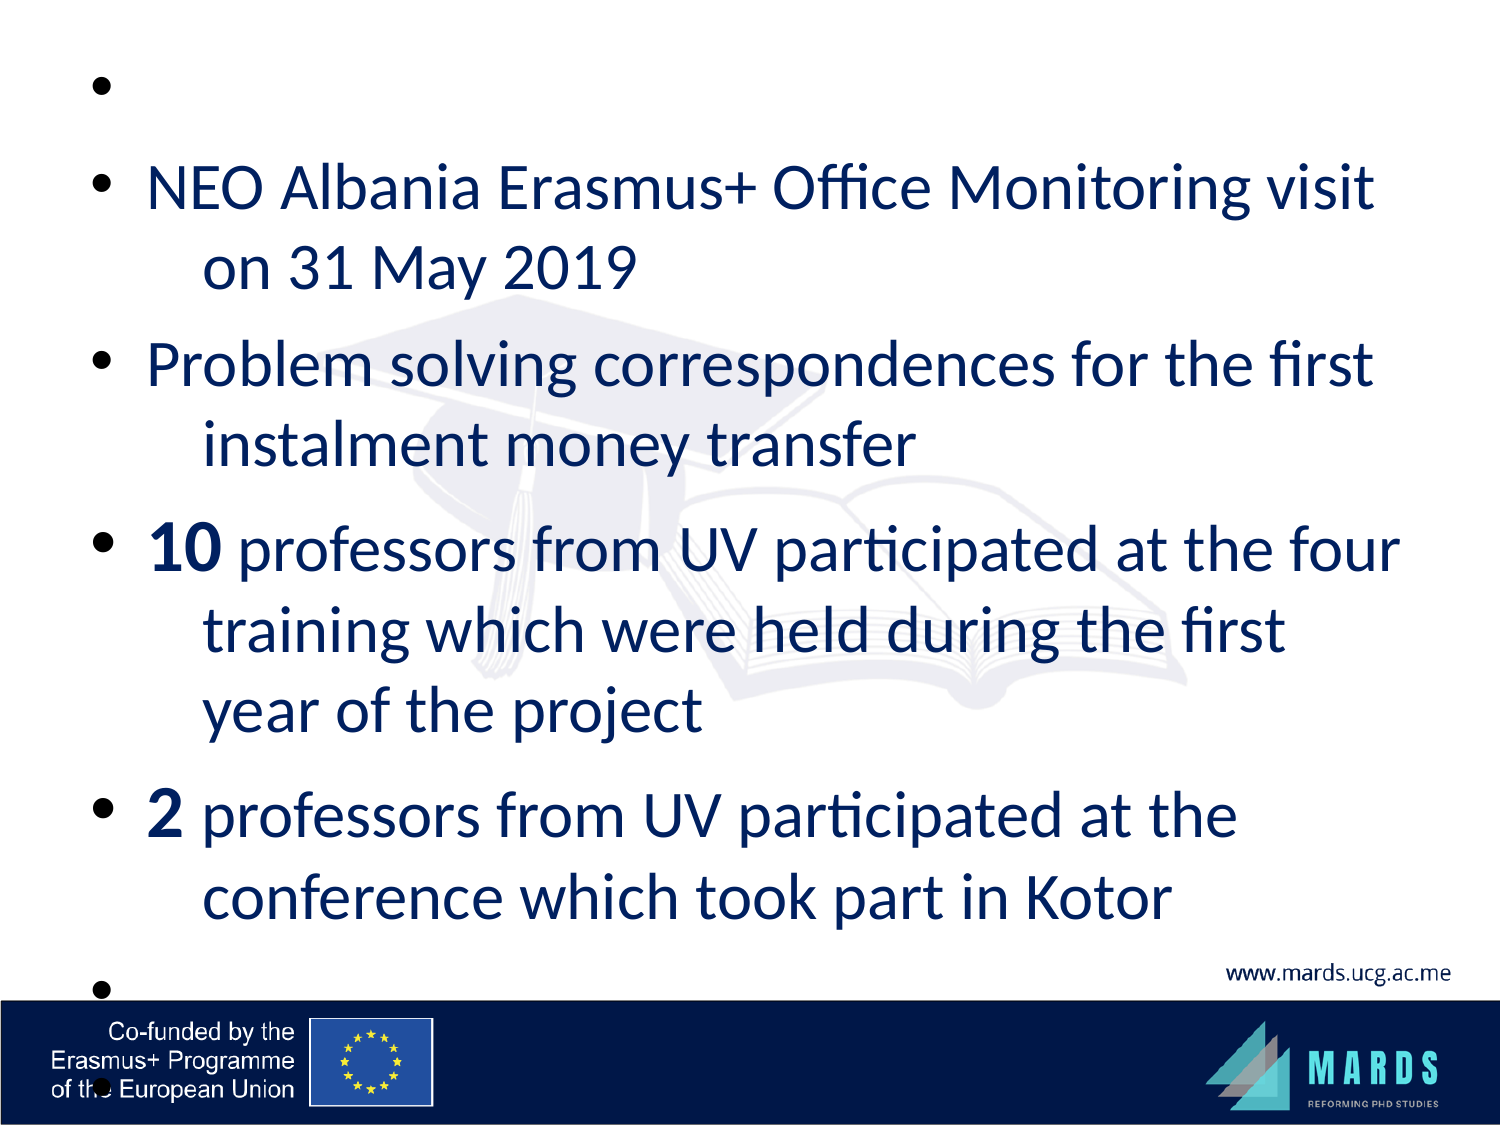

# NEO Albania Erasmus+ Office Monitoring visit on 31 May 2019
Problem solving correspondences for the first instalment money transfer
10 professors from UV participated at the four training which were held during the first year of the project
2 professors from UV participated at the conference which took part in Kotor